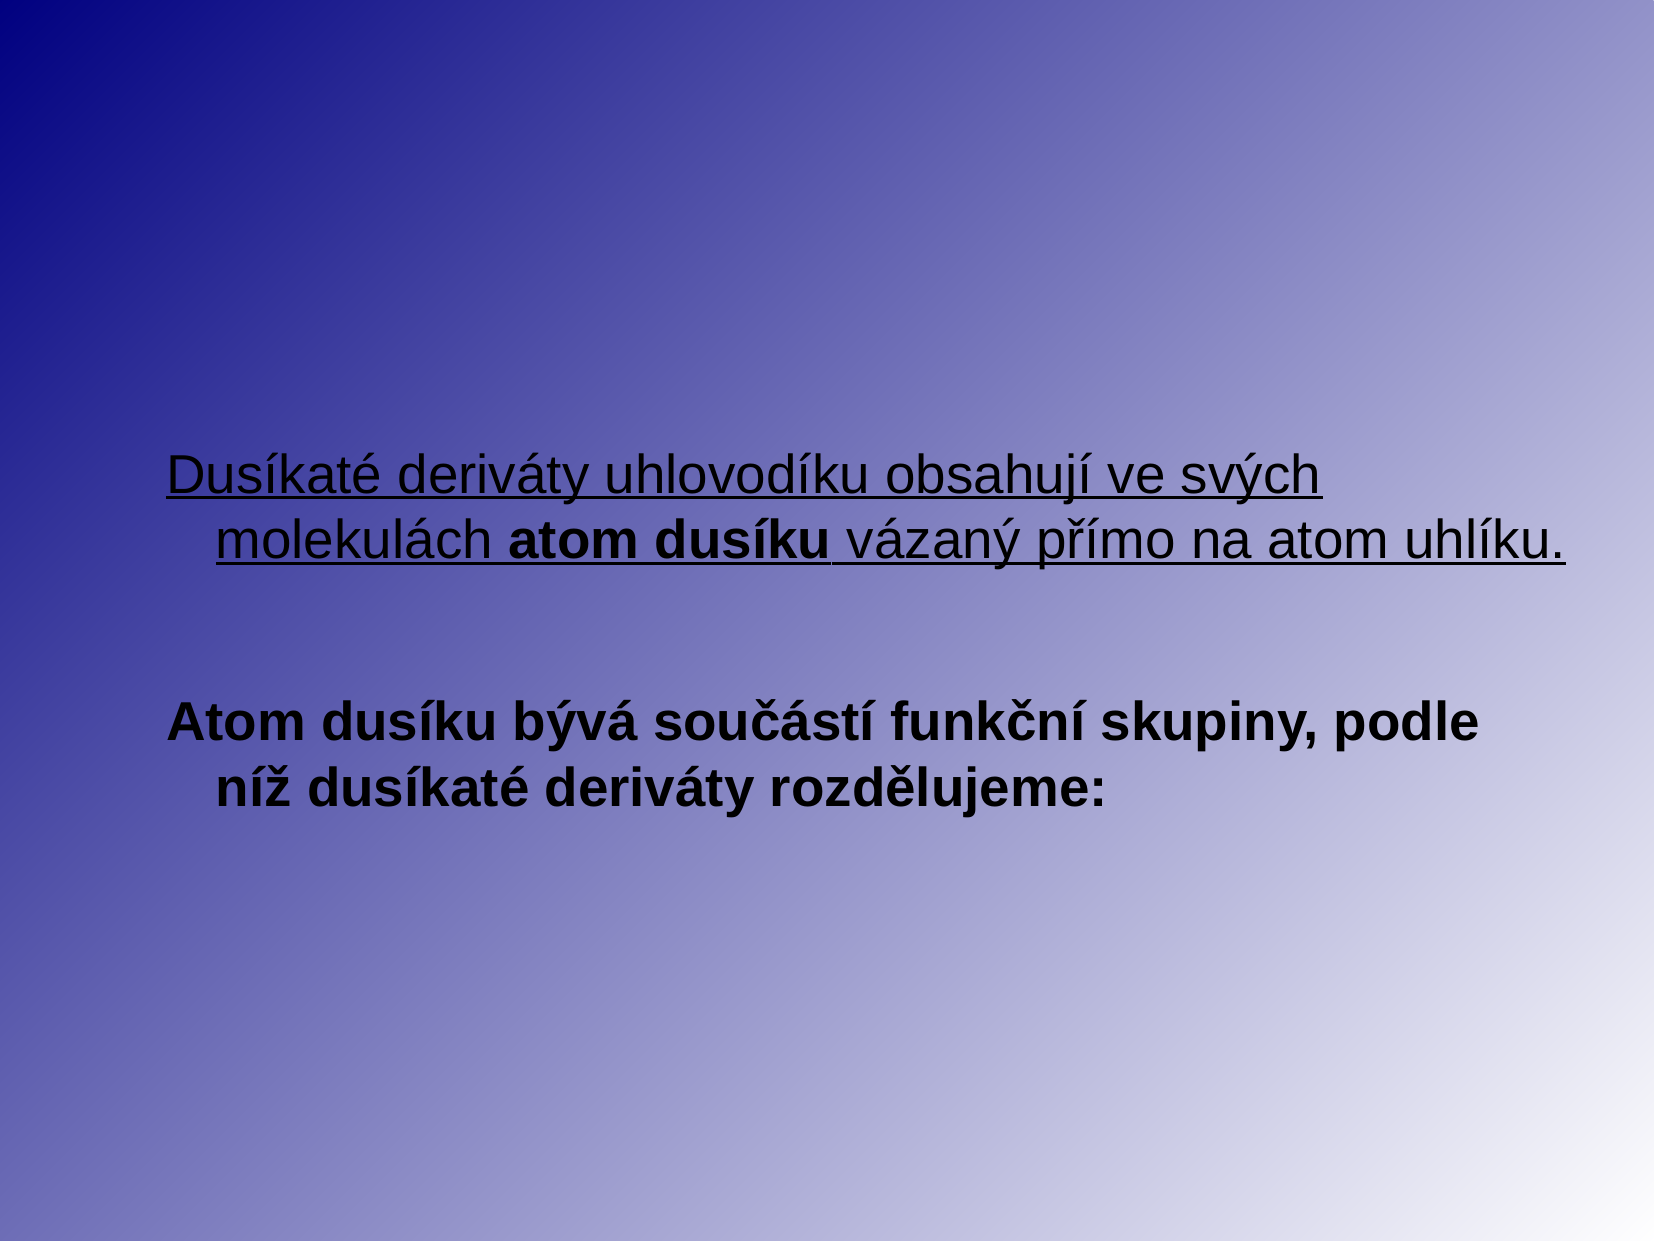

# Dusíkaté deriváty uhlovodíku obsahují ve svých molekulách atom dusíku vázaný přímo na atom uhlíku.
Atom dusíku bývá součástí funkční skupiny, podle níž dusíkaté deriváty rozdělujeme: